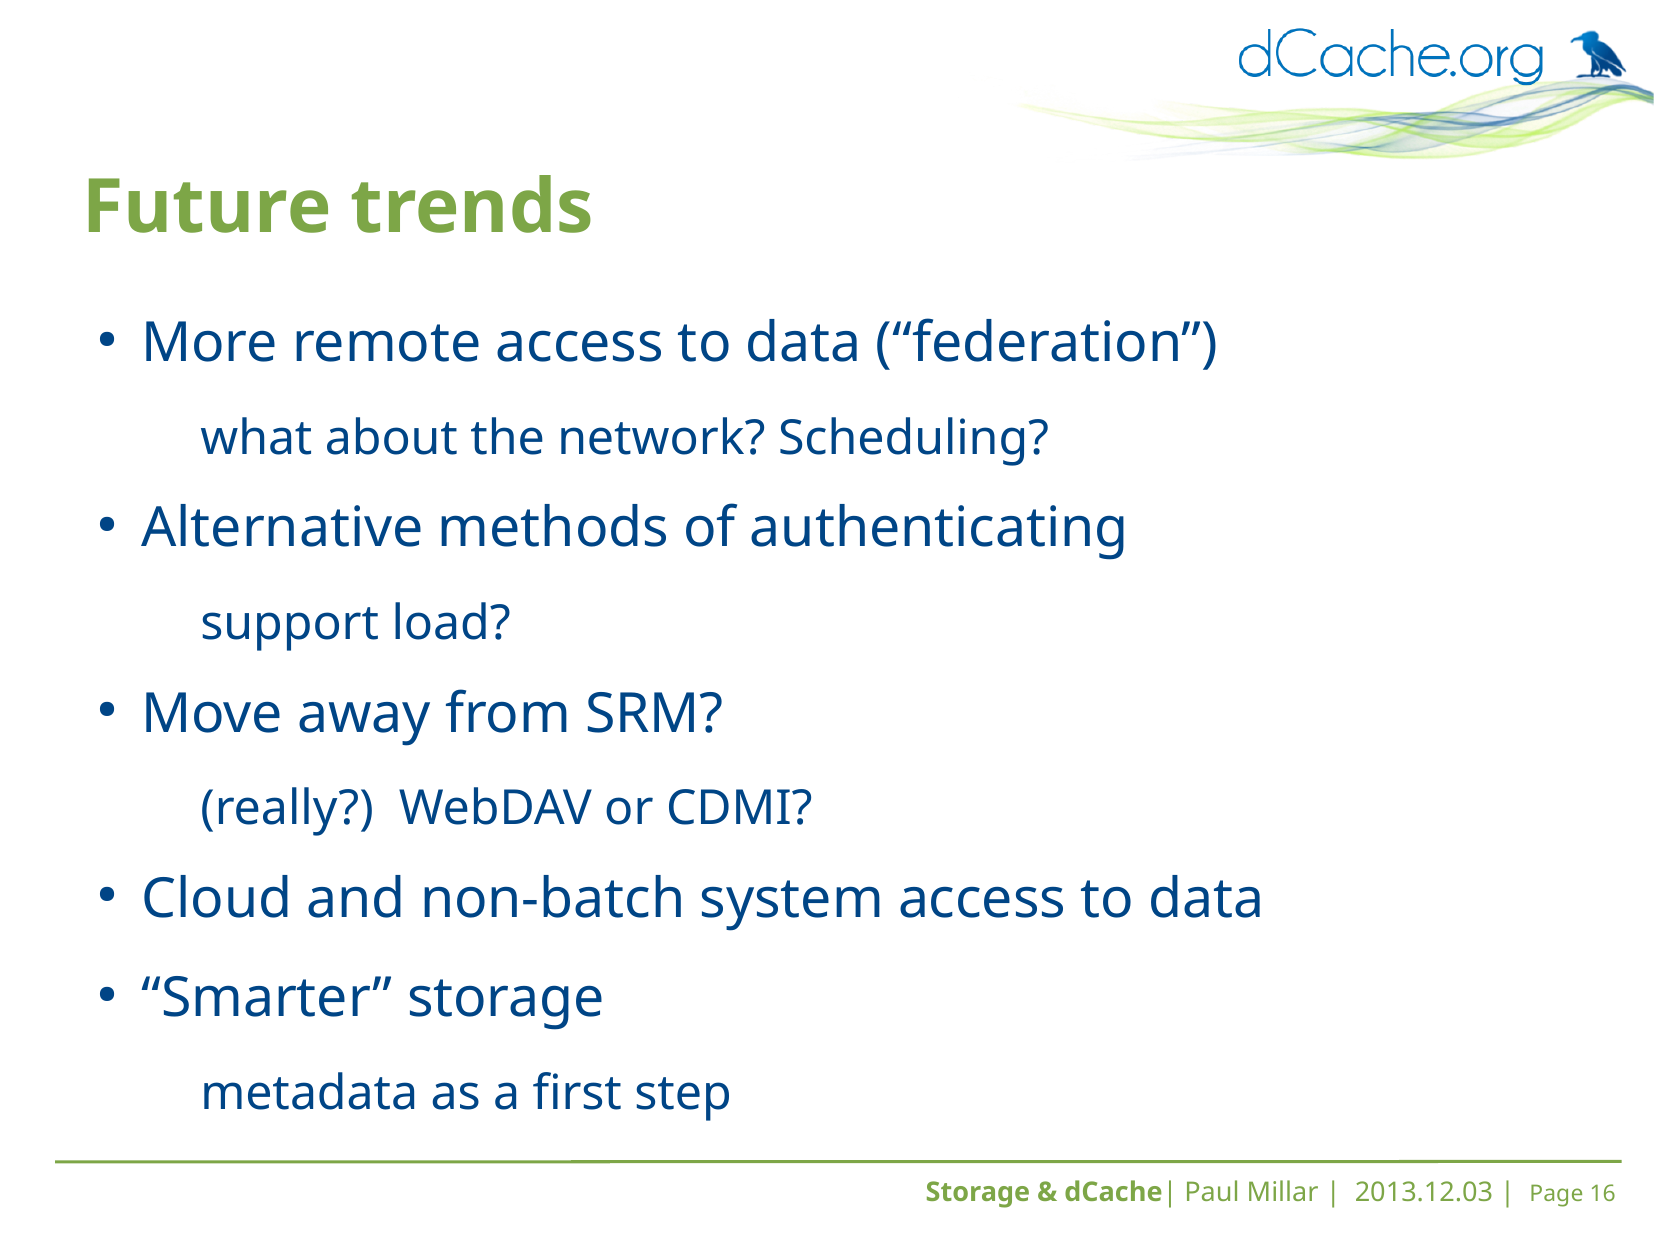

# Future trends
More remote access to data (“federation”)
what about the network? Scheduling?
Alternative methods of authenticating
support load?
Move away from SRM?
(really?) WebDAV or CDMI?
Cloud and non-batch system access to data
“Smarter” storage
metadata as a first step
16